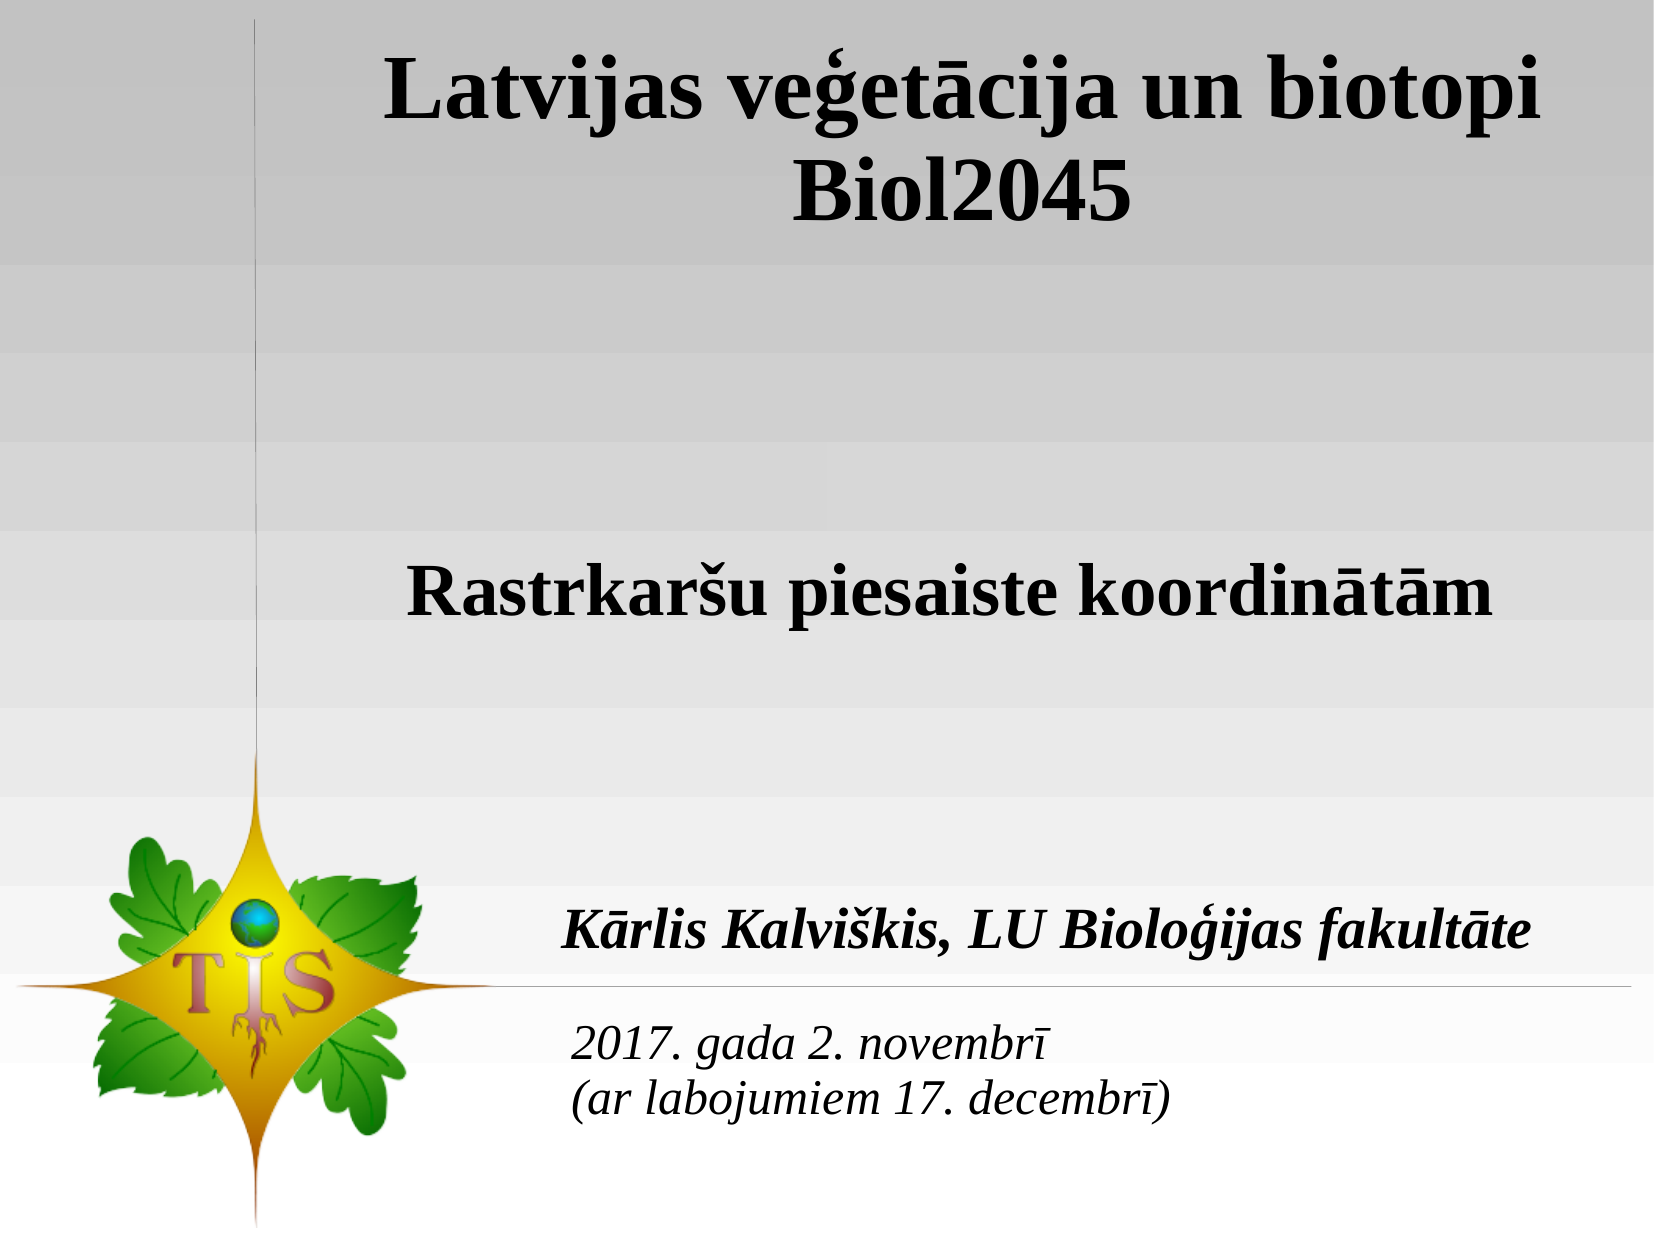

# Rastrkaršu piesaiste koordinātām
2017. gada 2. novembrī
(ar labojumiem 17. decembrī)